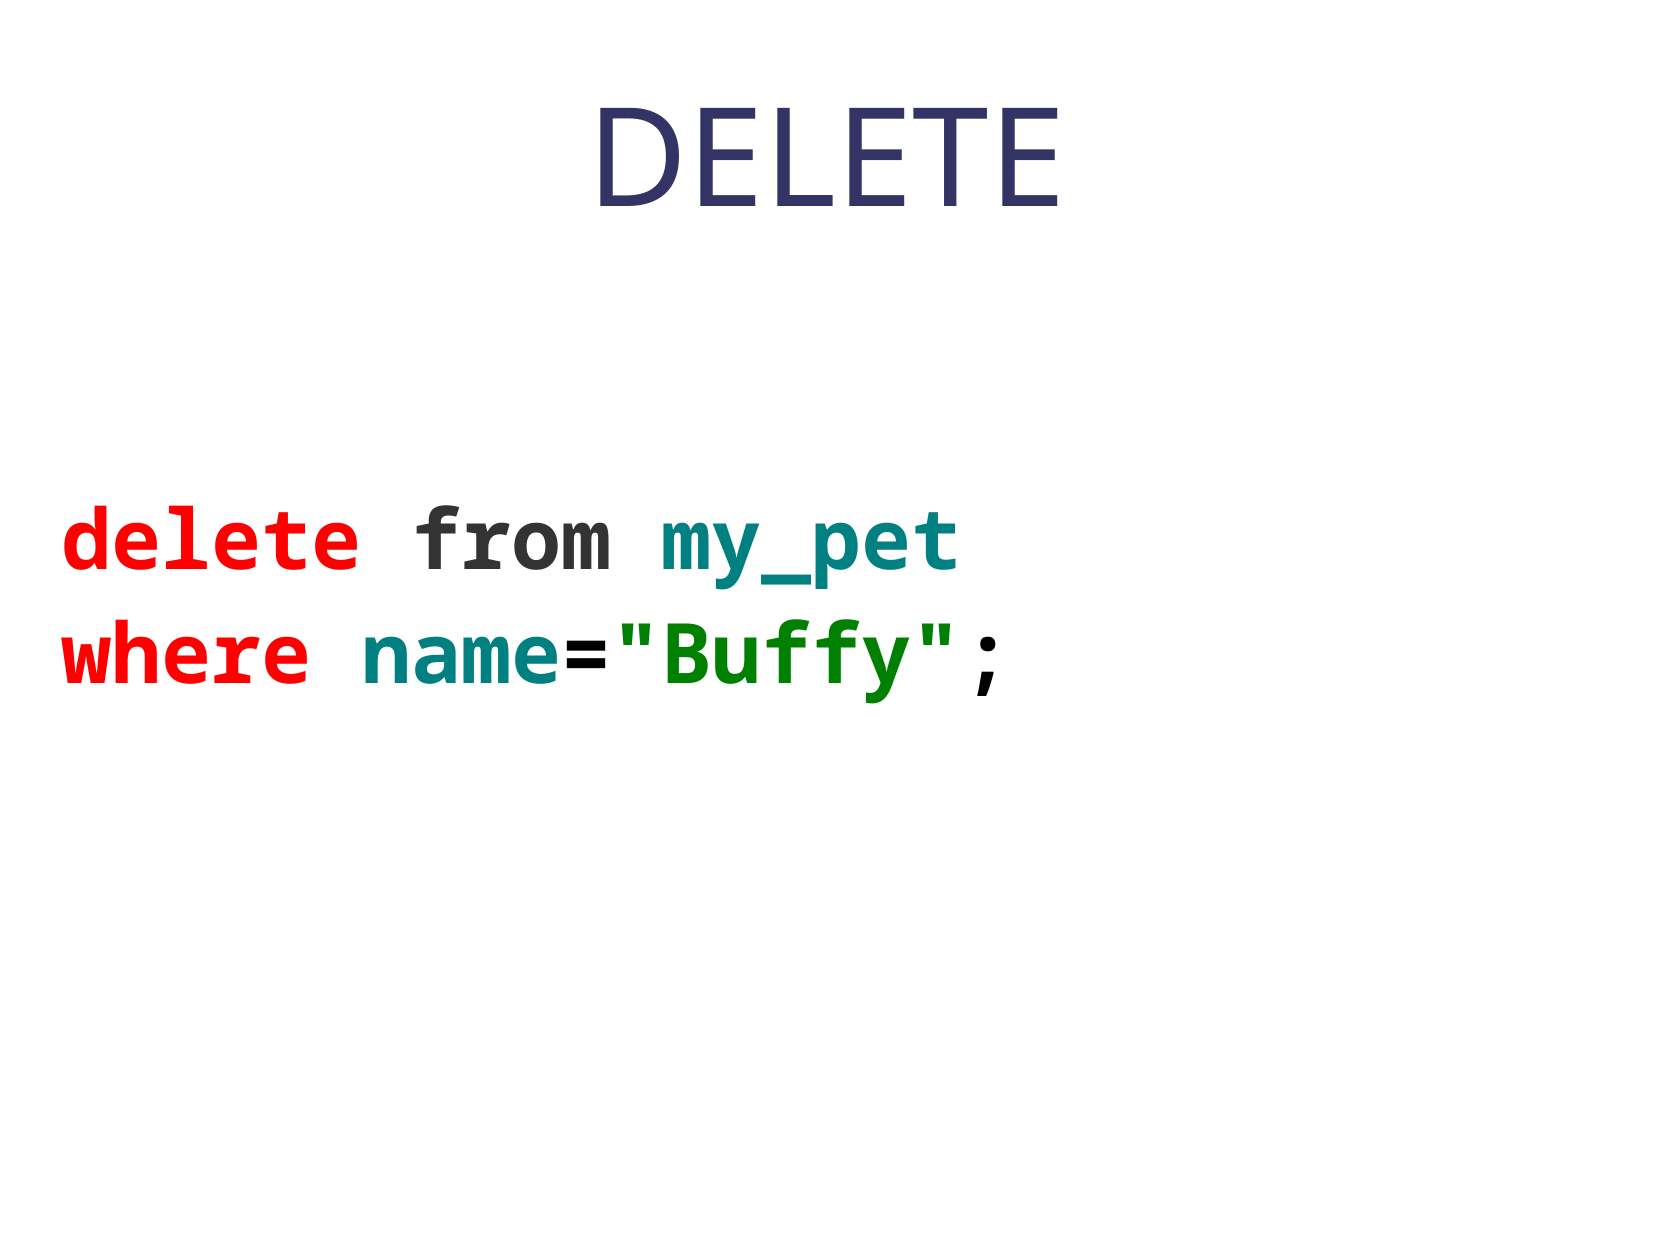

# DELETE
delete from my_pet
where name="Buffy";